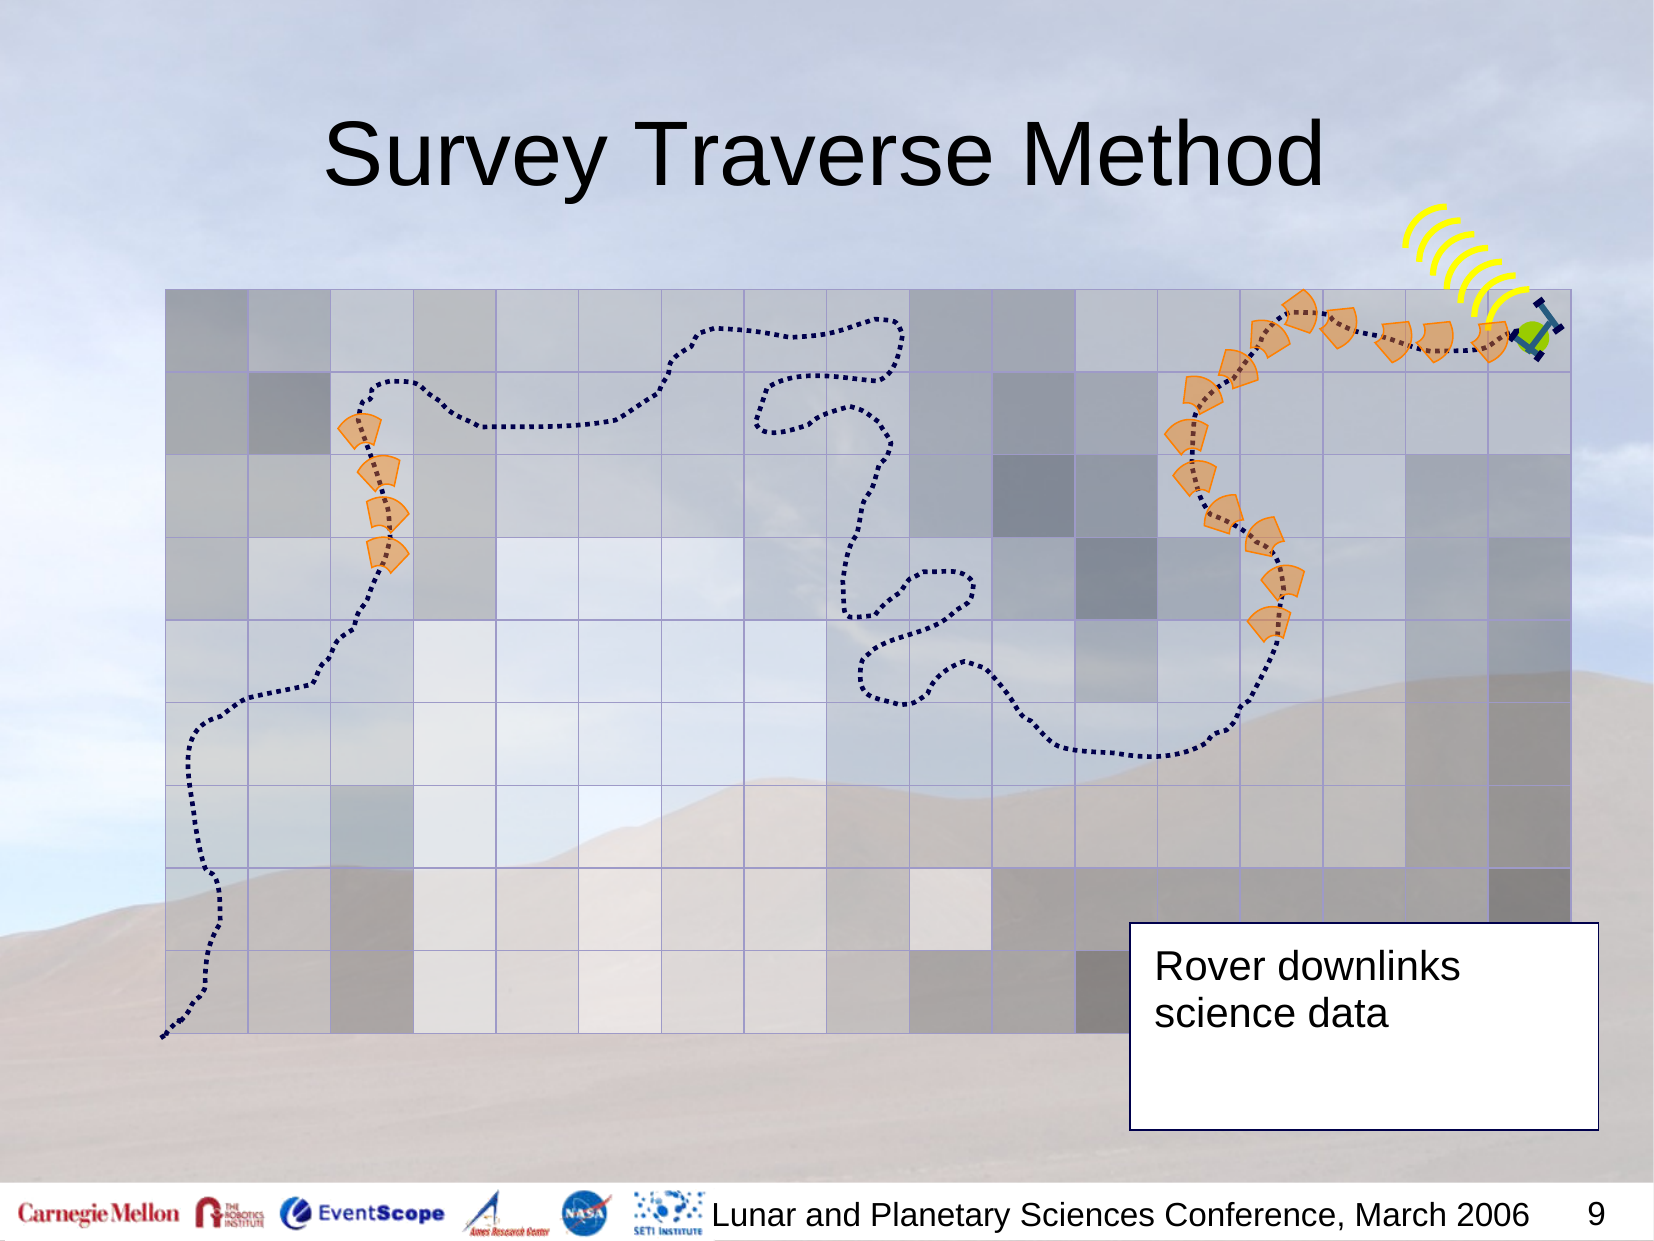

# Survey Traverse Method
Rover downlinks science data